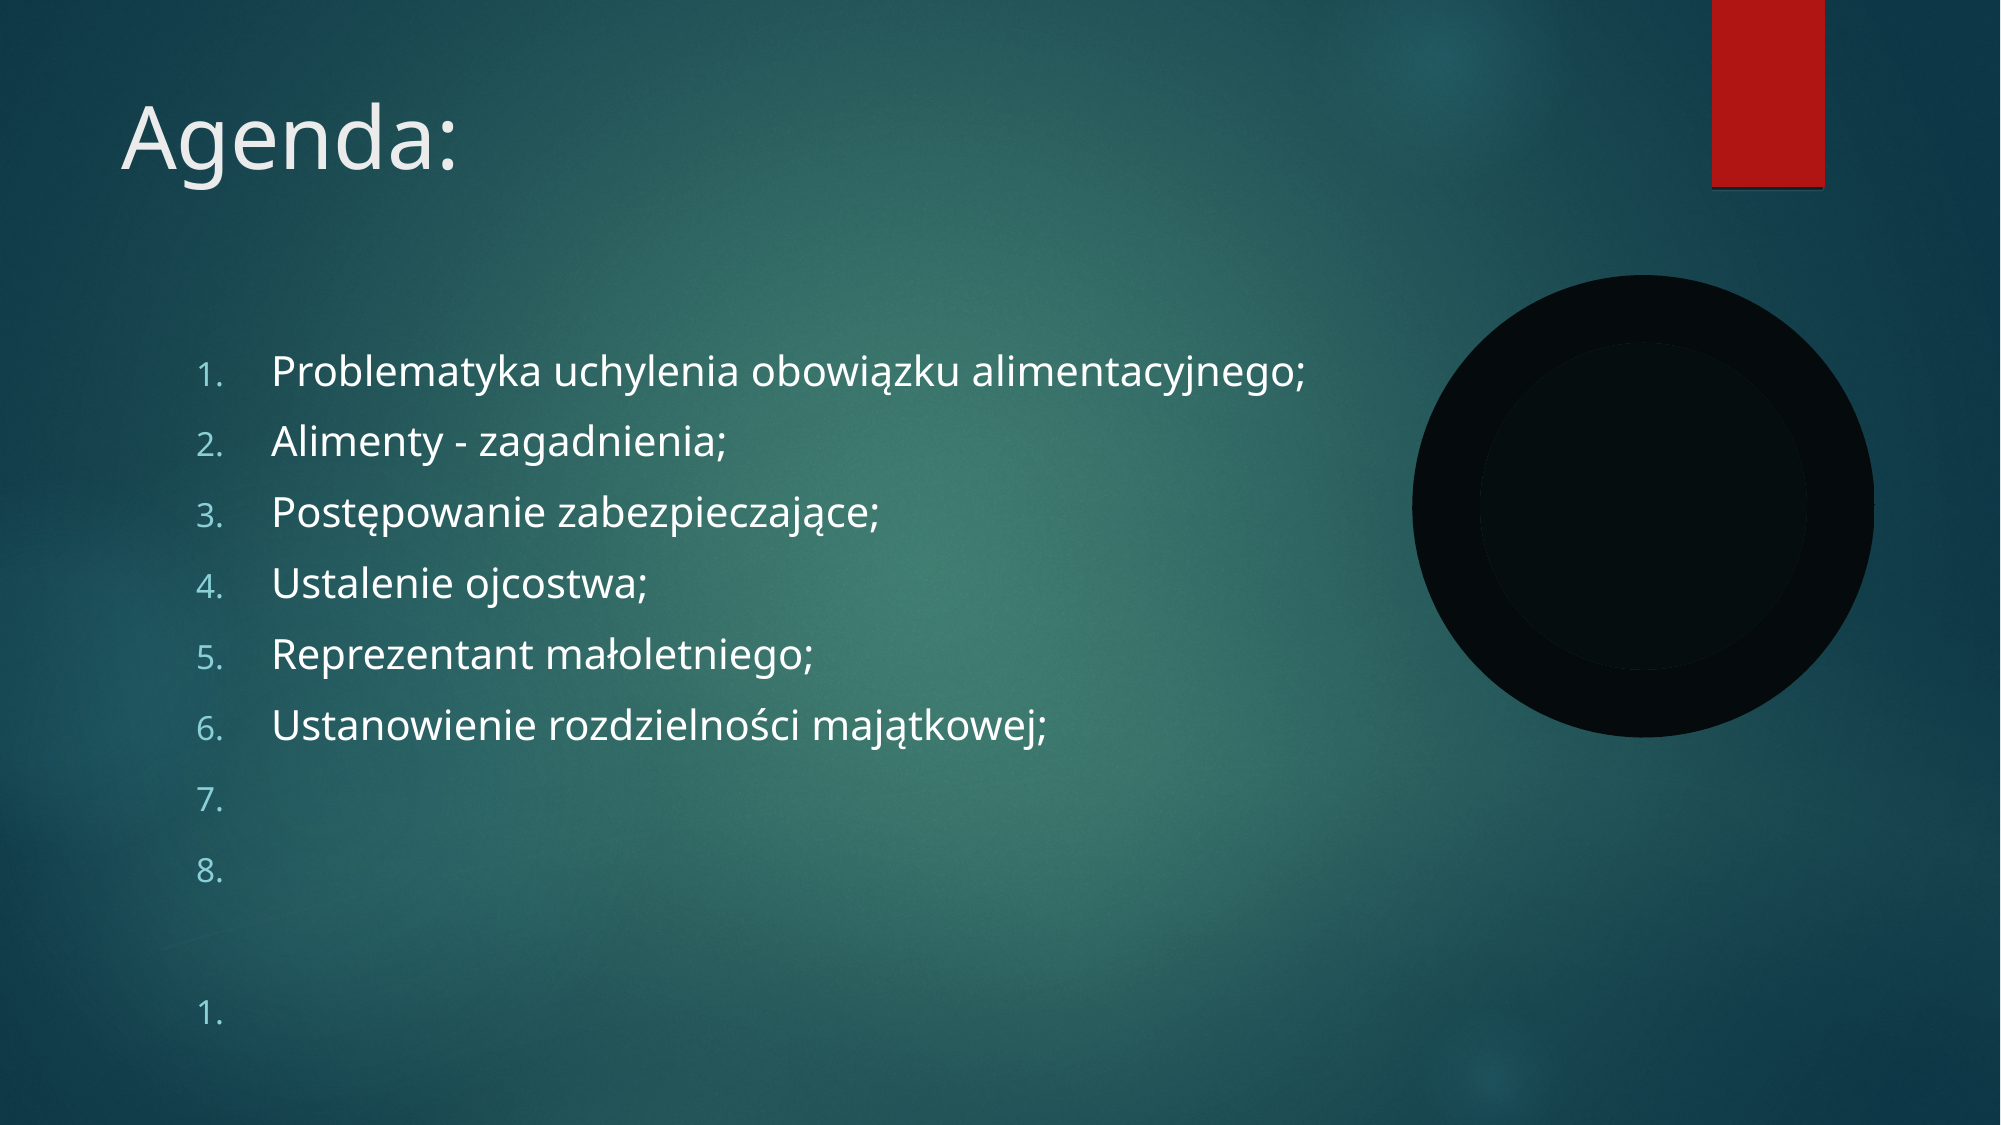

# Agenda:
Problematyka uchylenia obowiązku alimentacyjnego;
Alimenty - zagadnienia;
Postępowanie zabezpieczające;
Ustalenie ojcostwa;
Reprezentant małoletniego;
Ustanowienie rozdzielności majątkowej;